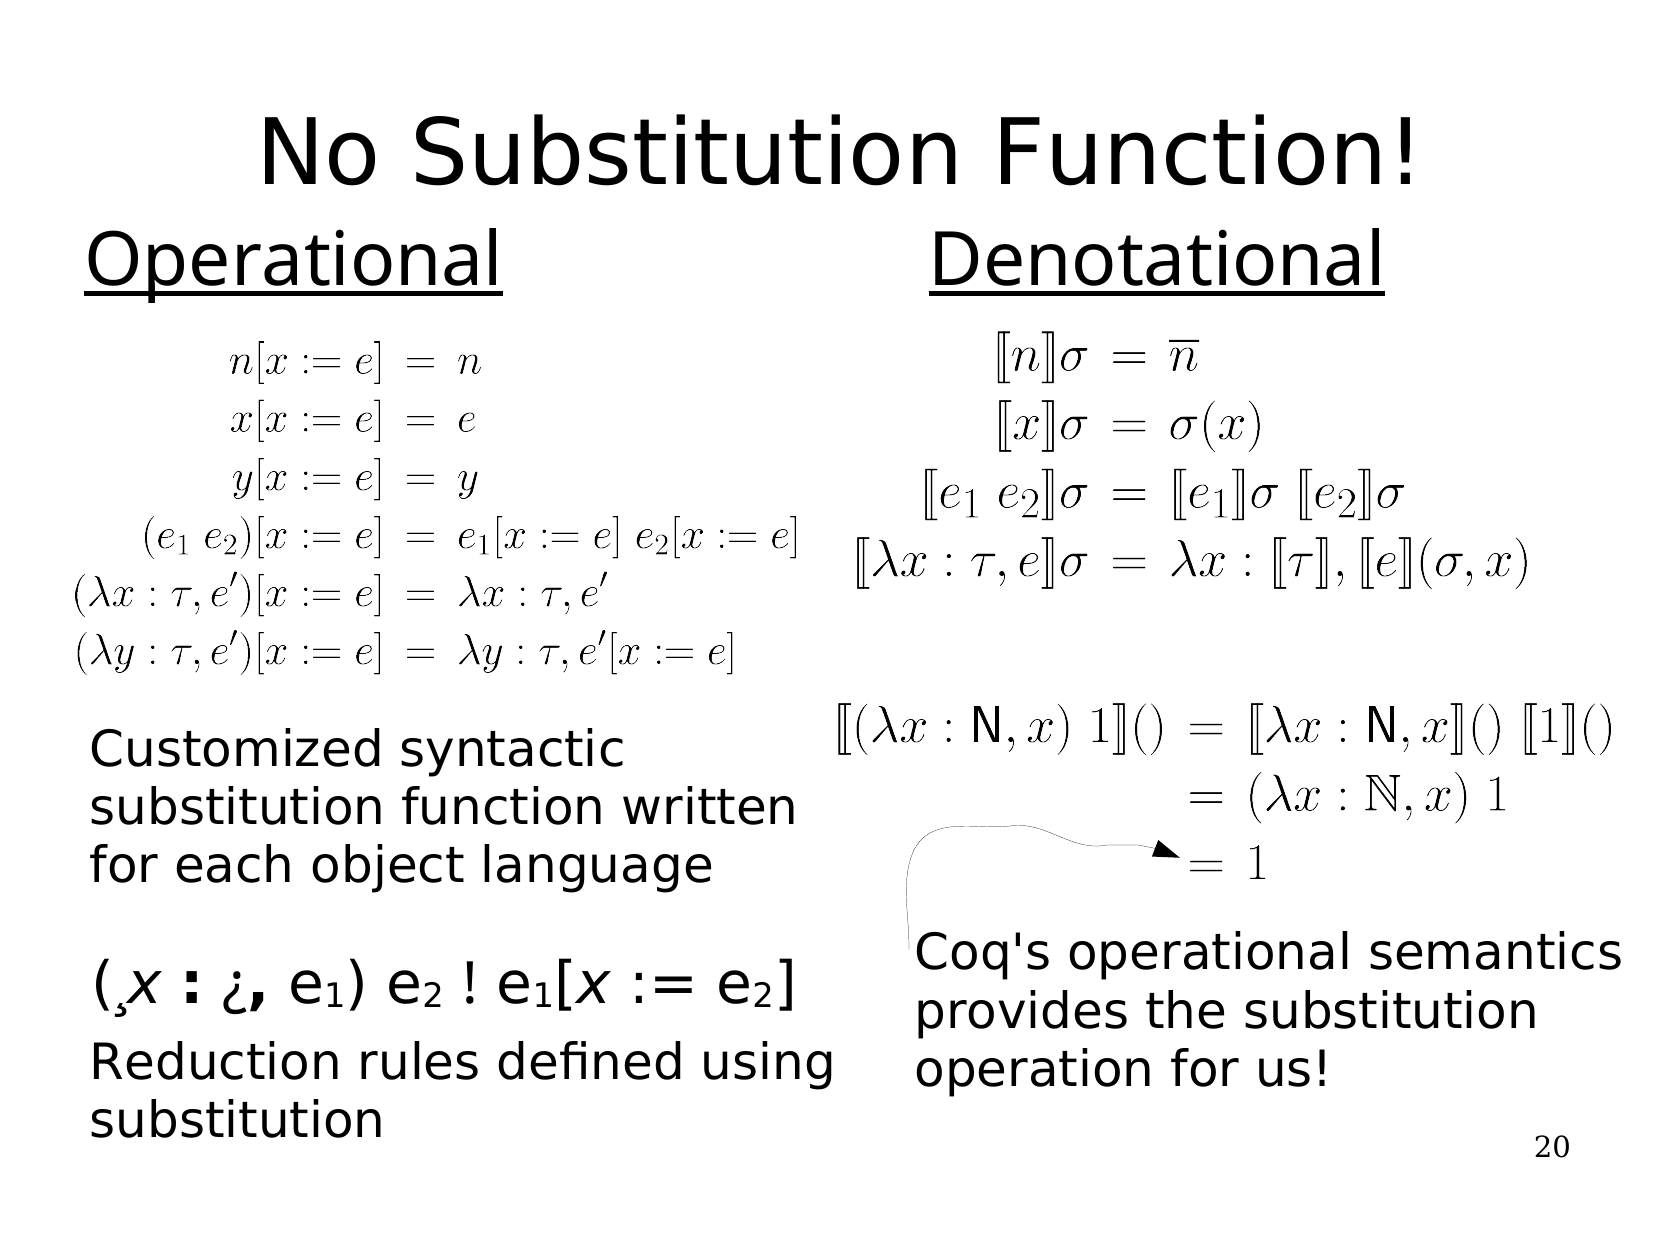

# No Substitution Function!
Operational
Denotational
Coq's operational semantics provides the substitution operation for us!
Customized syntactic substitution function written for each object language
(¸x : ¿, e1) e2 ! e1[x := e2]
Reduction rules defined using substitution
20